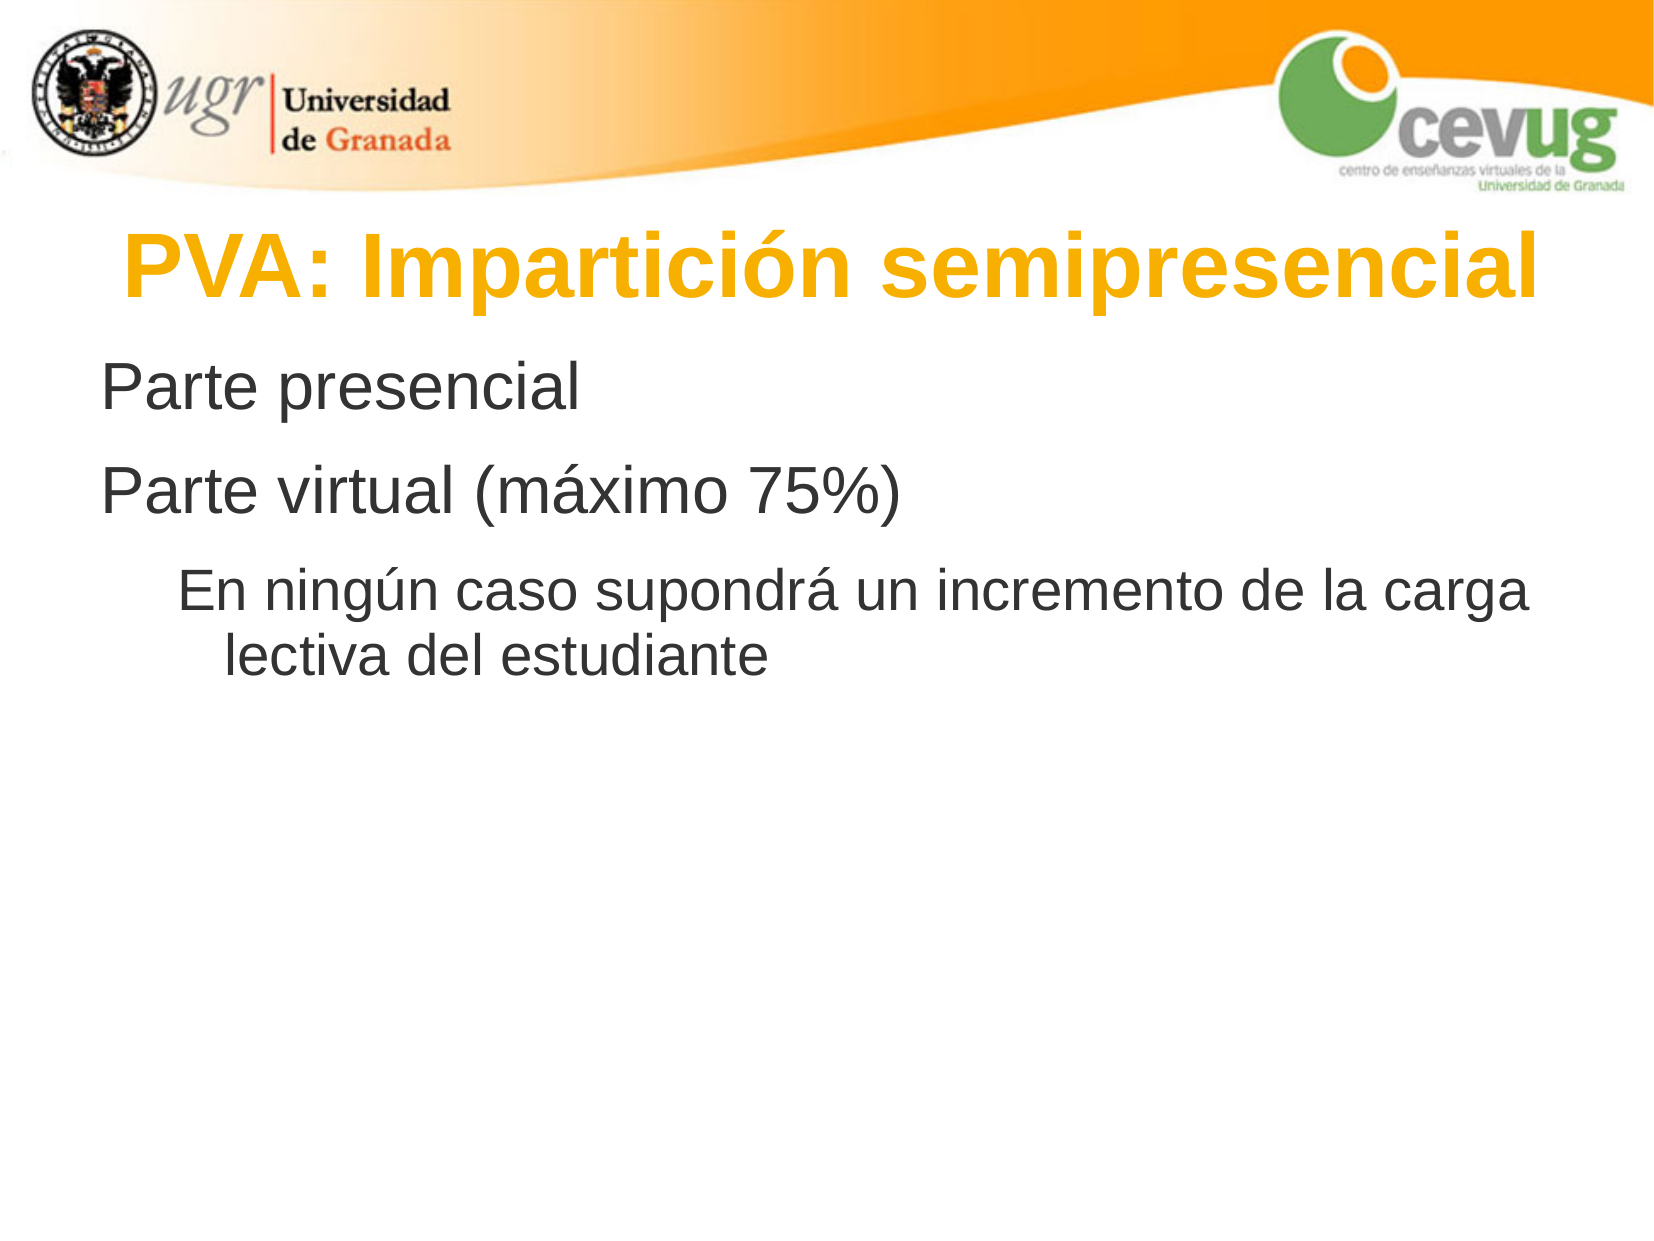

# PVA: Impartición semipresencial
Parte presencial
Parte virtual (máximo 75%)
En ningún caso supondrá un incremento de la carga lectiva del estudiante